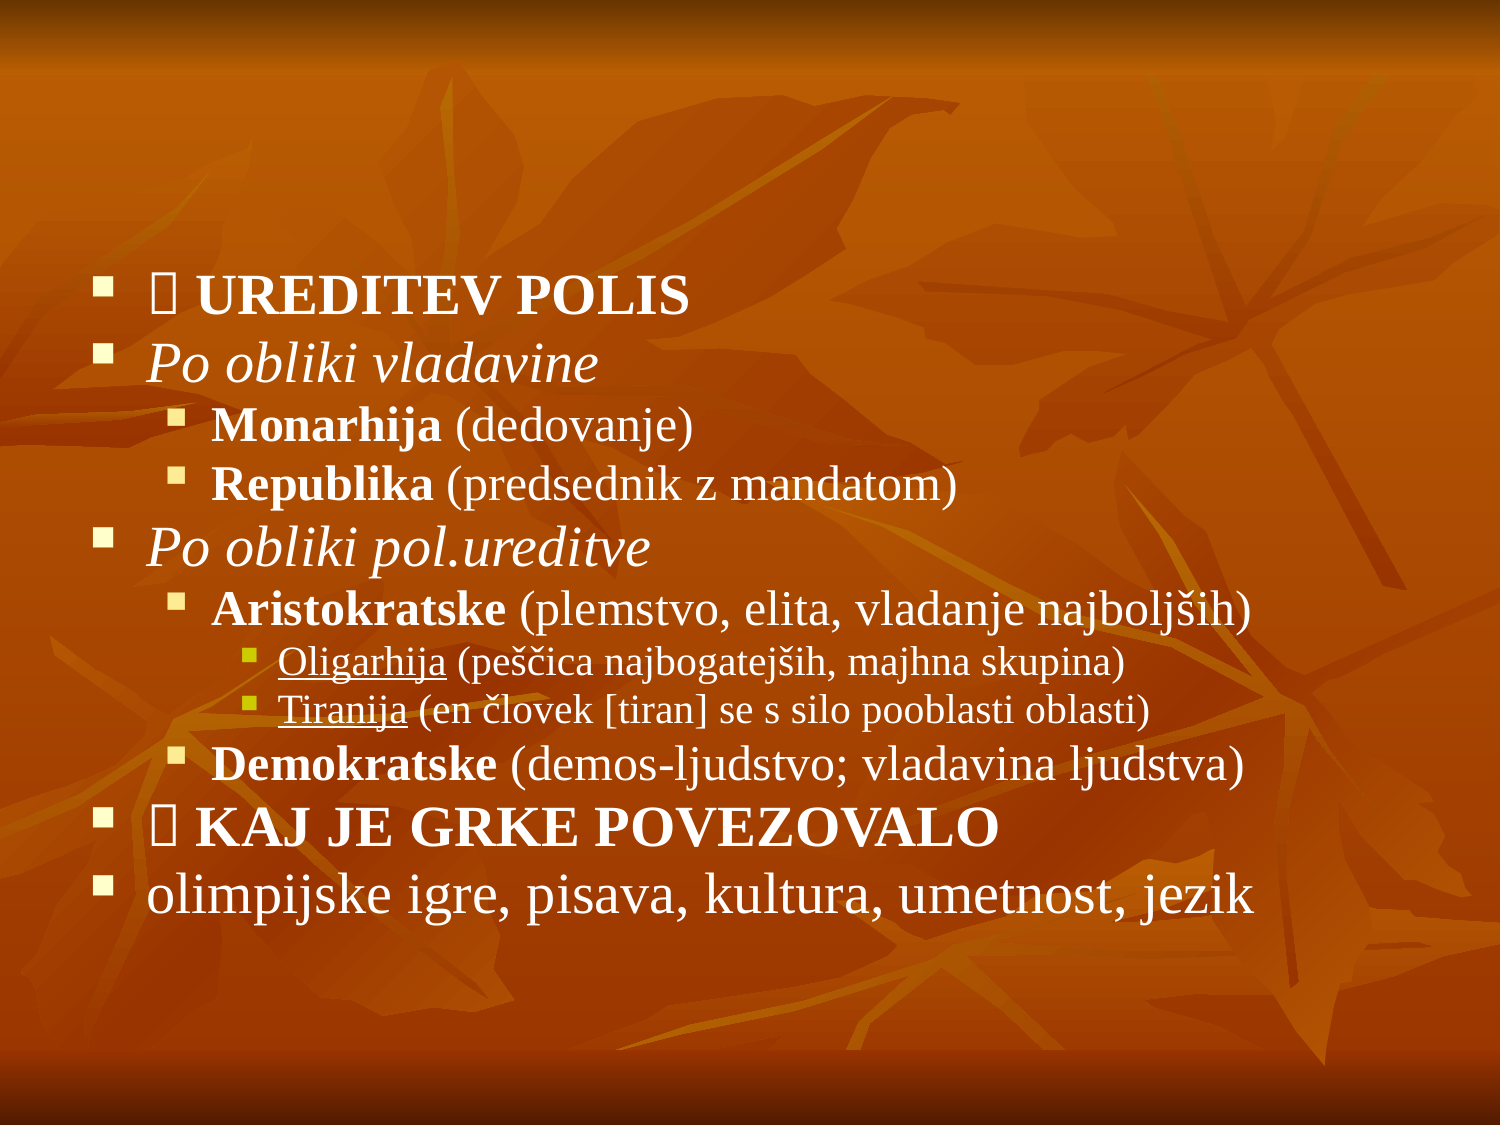

#
 UREDITEV POLIS
Po obliki vladavine
Monarhija (dedovanje)
Republika (predsednik z mandatom)
Po obliki pol.ureditve
Aristokratske (plemstvo, elita, vladanje najboljših)
Oligarhija (peščica najbogatejših, majhna skupina)
Tiranija (en človek [tiran] se s silo pooblasti oblasti)
Demokratske (demos-ljudstvo; vladavina ljudstva)
 KAJ JE GRKE POVEZOVALO
olimpijske igre, pisava, kultura, umetnost, jezik